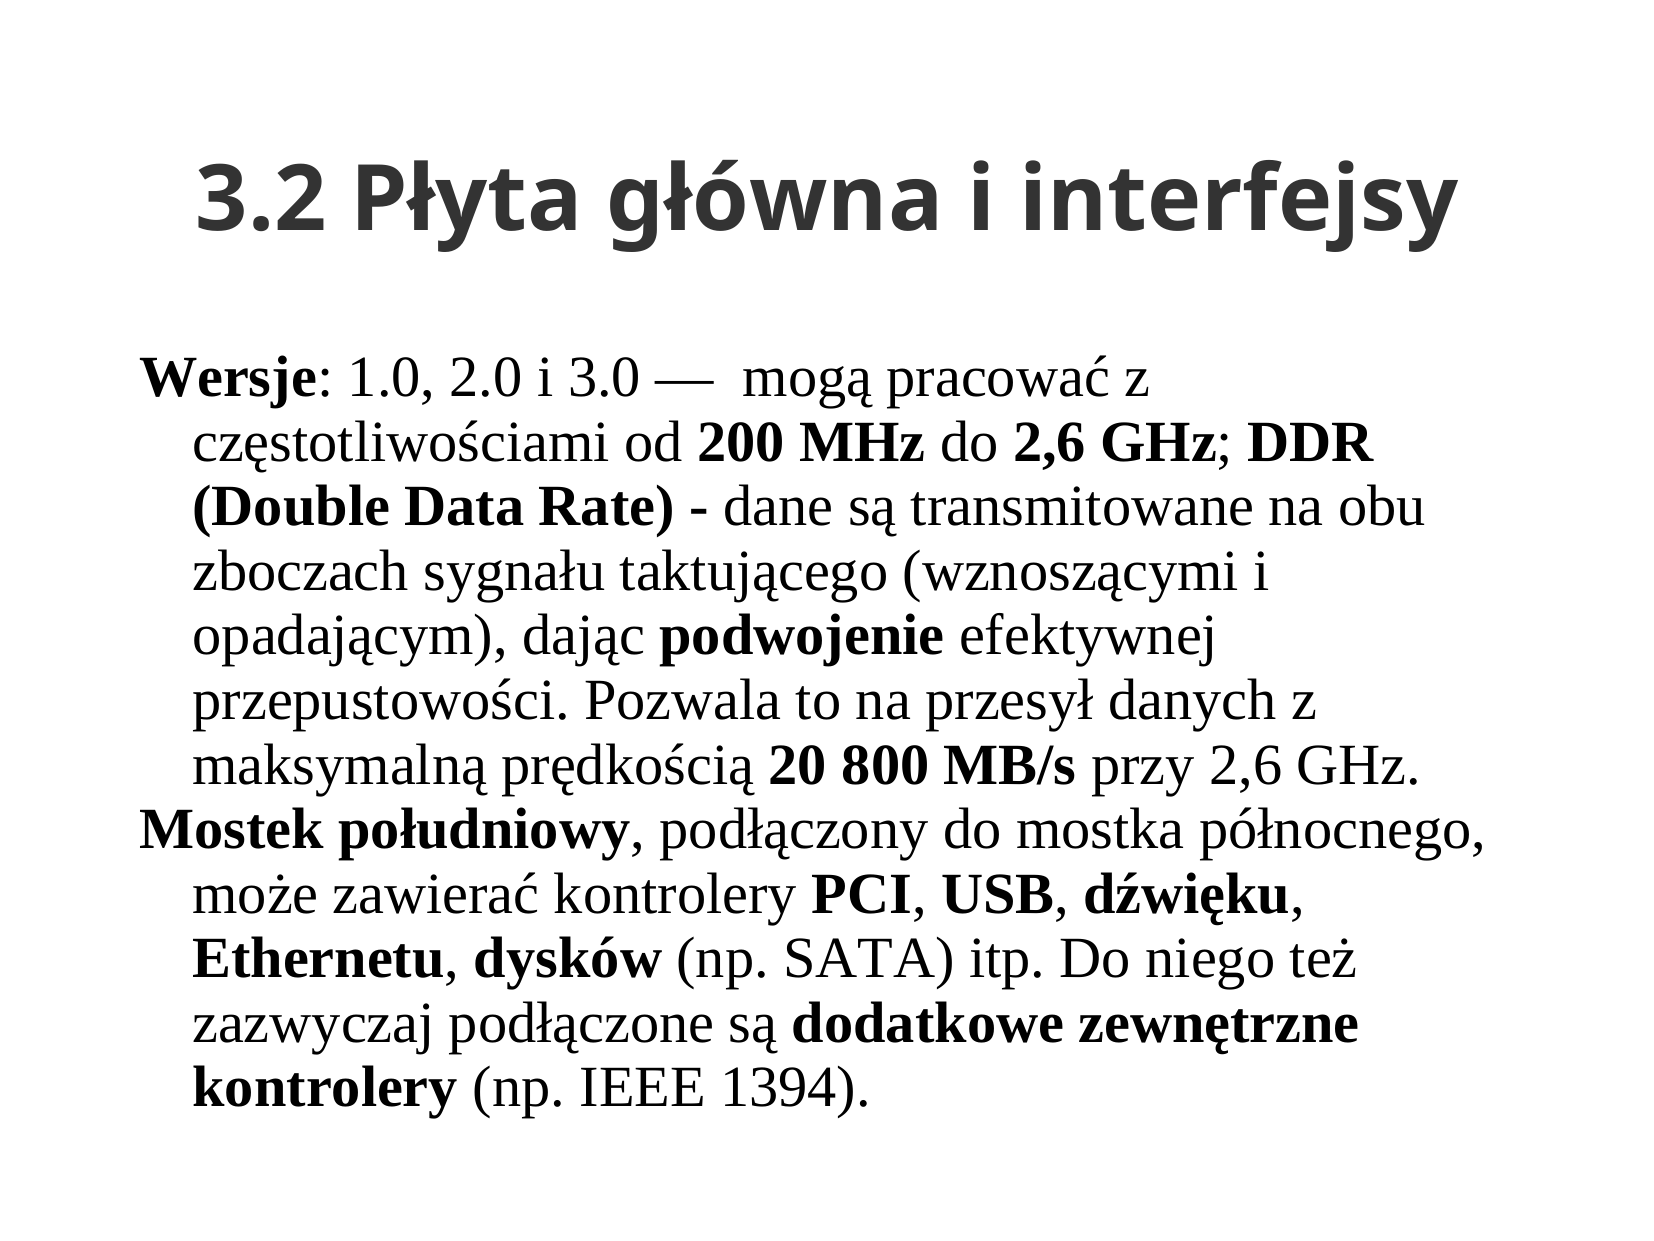

# 3.2 Płyta główna i interfejsy
Wersje: 1.0, 2.0 i 3.0 — mogą pracować z częstotliwościami od 200 MHz do 2,6 GHz; DDR (Double Data Rate) - dane są transmitowane na obu zboczach sygnału taktującego (wznoszącymi i opadającym), dając podwojenie efektywnej przepustowości. Pozwala to na przesył danych z maksymalną prędkością 20 800 MB/s przy 2,6 GHz.
Mostek południowy, podłączony do mostka północnego, może zawierać kontrolery PCI, USB, dźwięku, Ethernetu, dysków (np. SATA) itp. Do niego też zazwyczaj podłączone są dodatkowe zewnętrzne kontrolery (np. IEEE 1394).